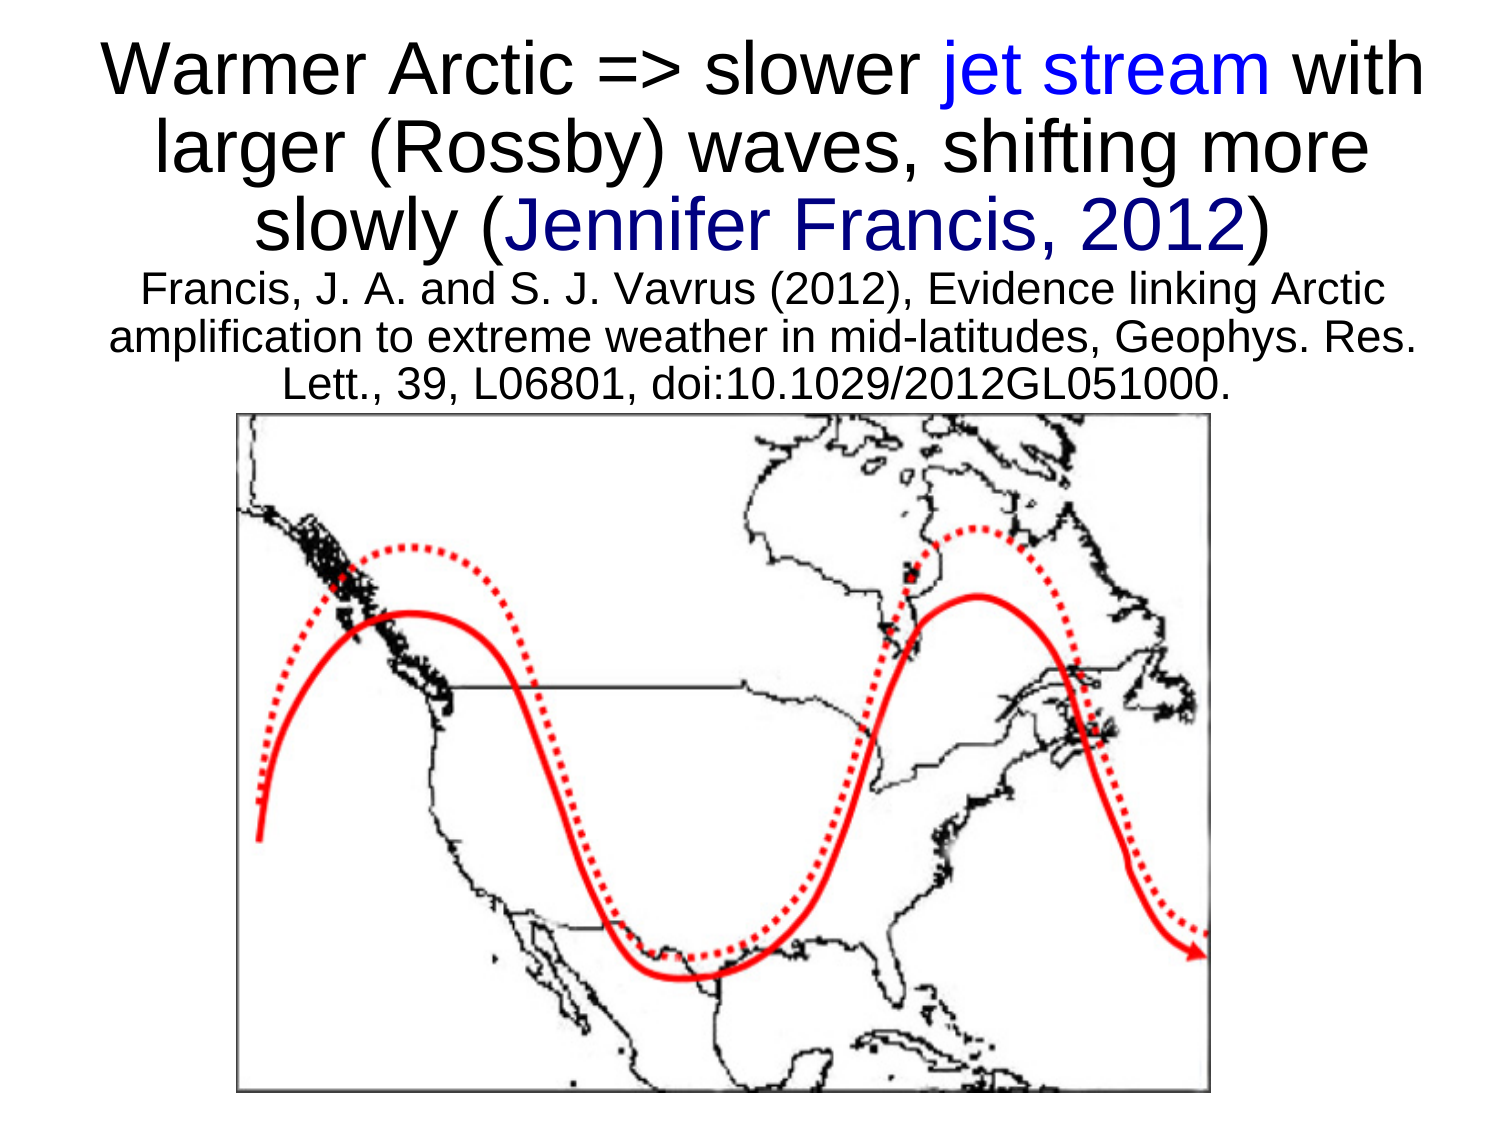

# Warmer Arctic => slower jet stream with larger (Rossby) waves, shifting more slowly (Jennifer Francis, 2012) Francis, J. A. and S. J. Vavrus (2012), Evidence linking Arctic amplification to extreme weather in mid-latitudes, Geophys. Res. Lett., 39, L06801, doi:10.1029/2012GL051000.